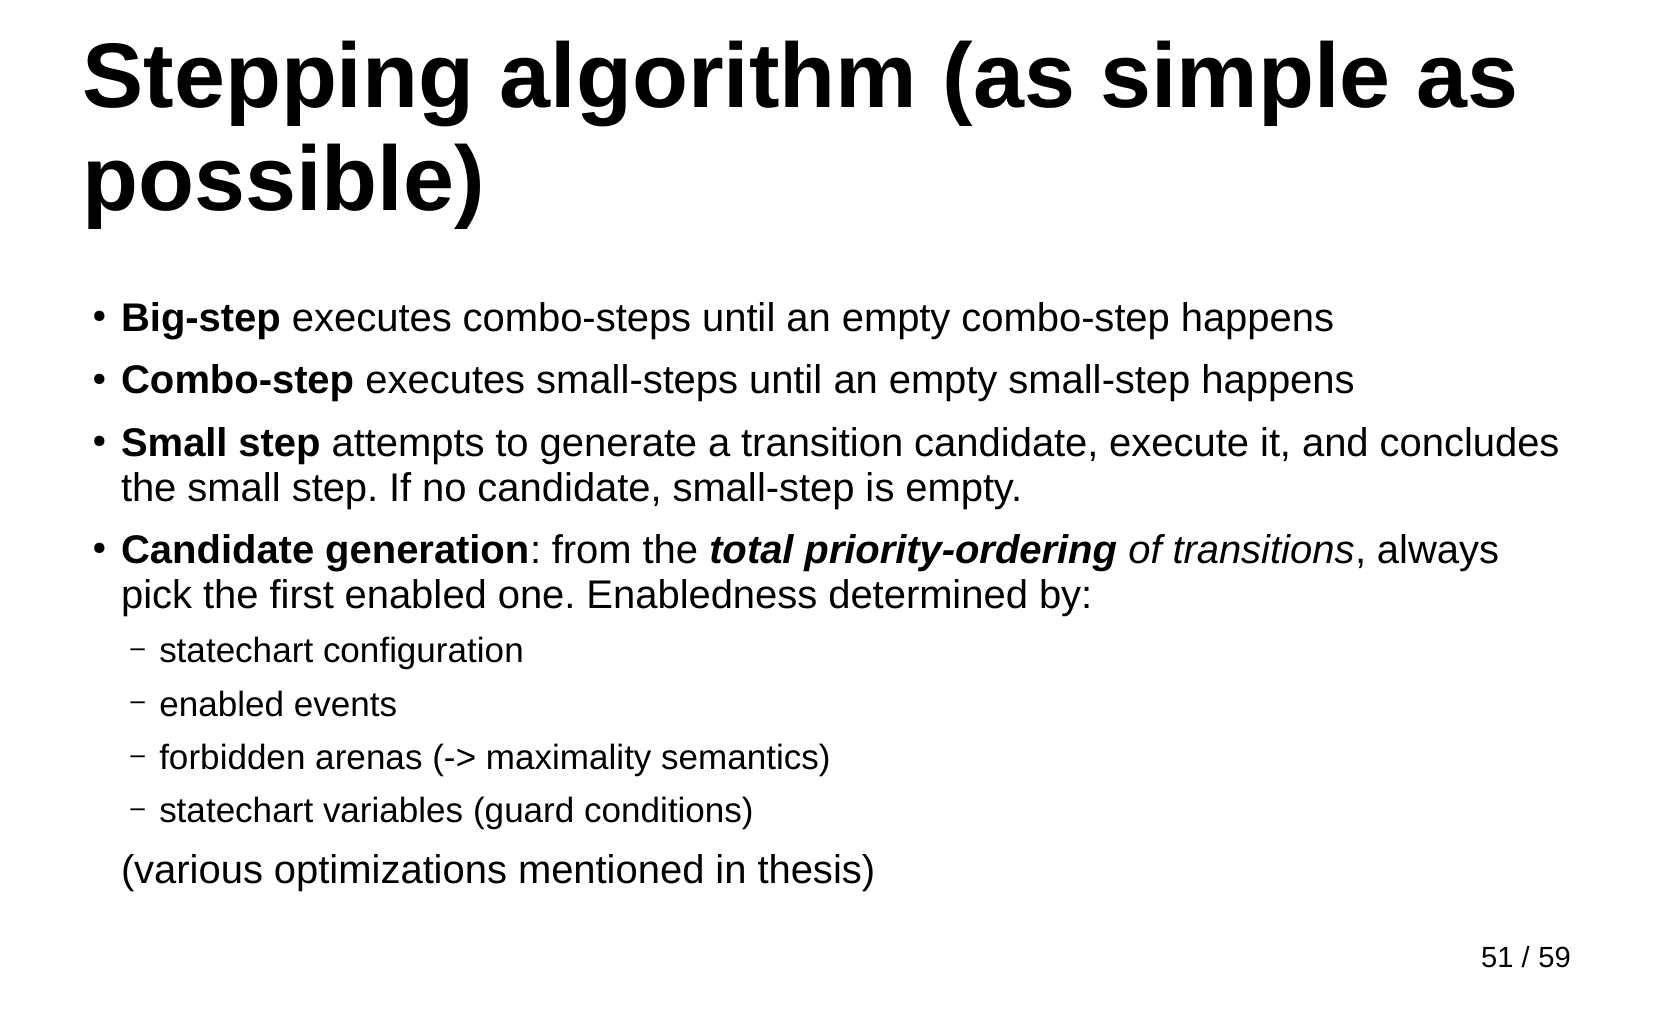

# Stepping algorithm (as simple as possible)
Big-step executes combo-steps until an empty combo-step happens
Combo-step executes small-steps until an empty small-step happens
Small step attempts to generate a transition candidate, execute it, and concludes the small step. If no candidate, small-step is empty.
Candidate generation: from the total priority-ordering of transitions, always pick the first enabled one. Enabledness determined by:
statechart configuration
enabled events
forbidden arenas (-> maximality semantics)
statechart variables (guard conditions)
(various optimizations mentioned in thesis)
51